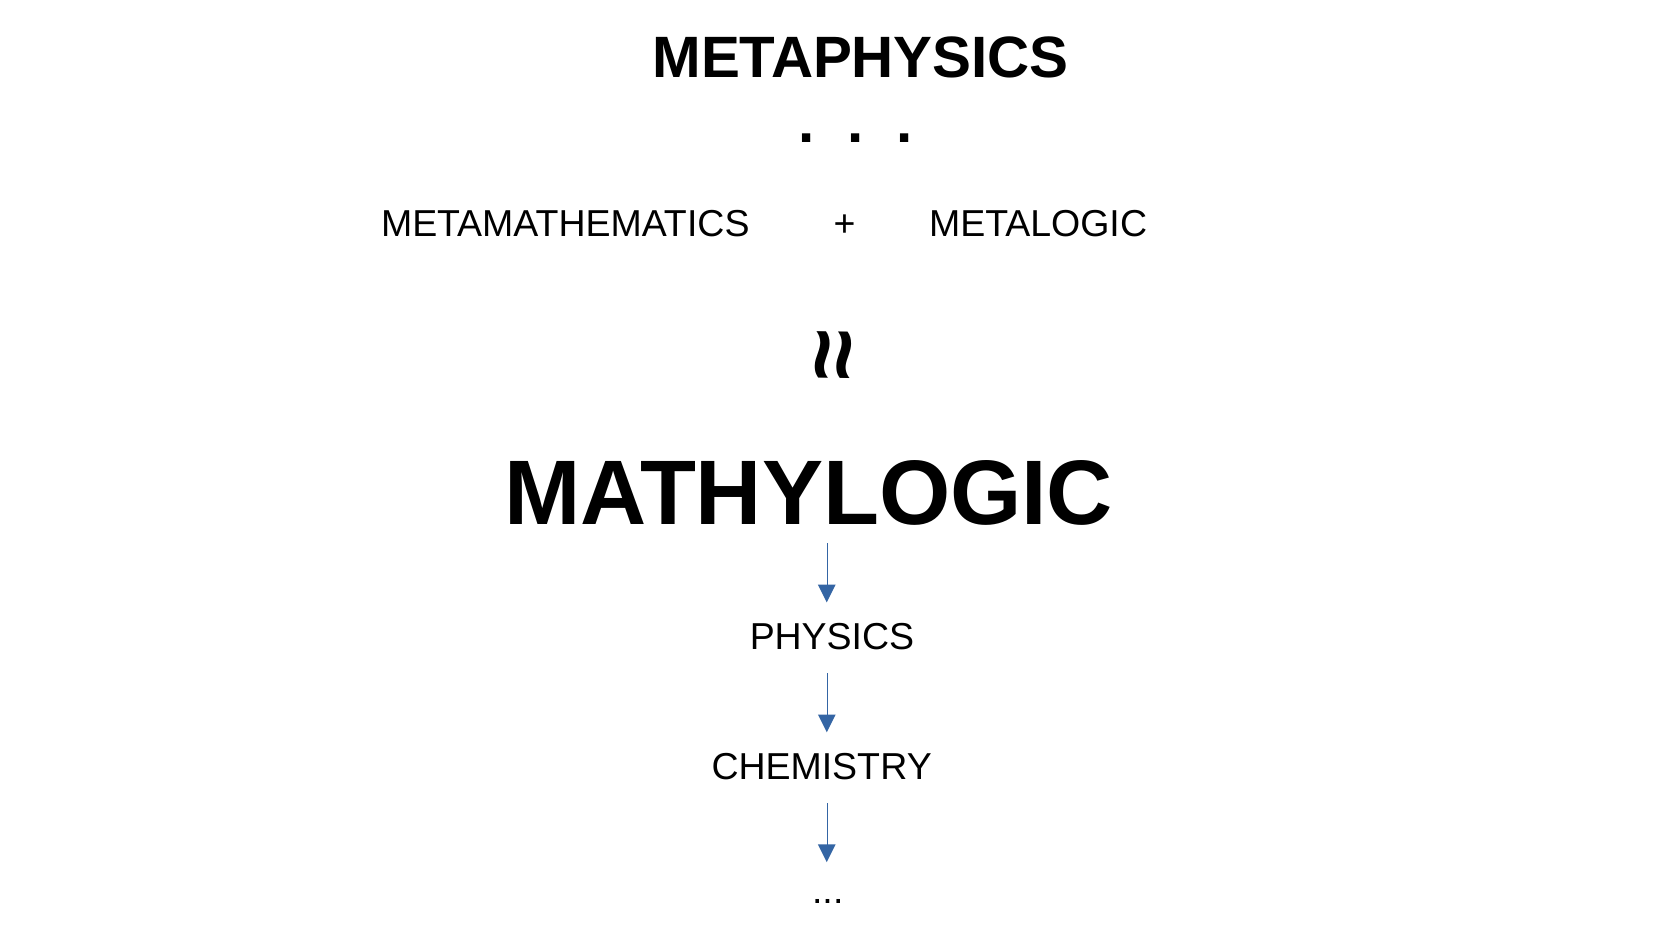

METAPHYSICS
 . . .
METAMATHEMATICS + METALOGIC
≈
# MATHYLOGIC
 PHYSICS
CHEMISTRY
...